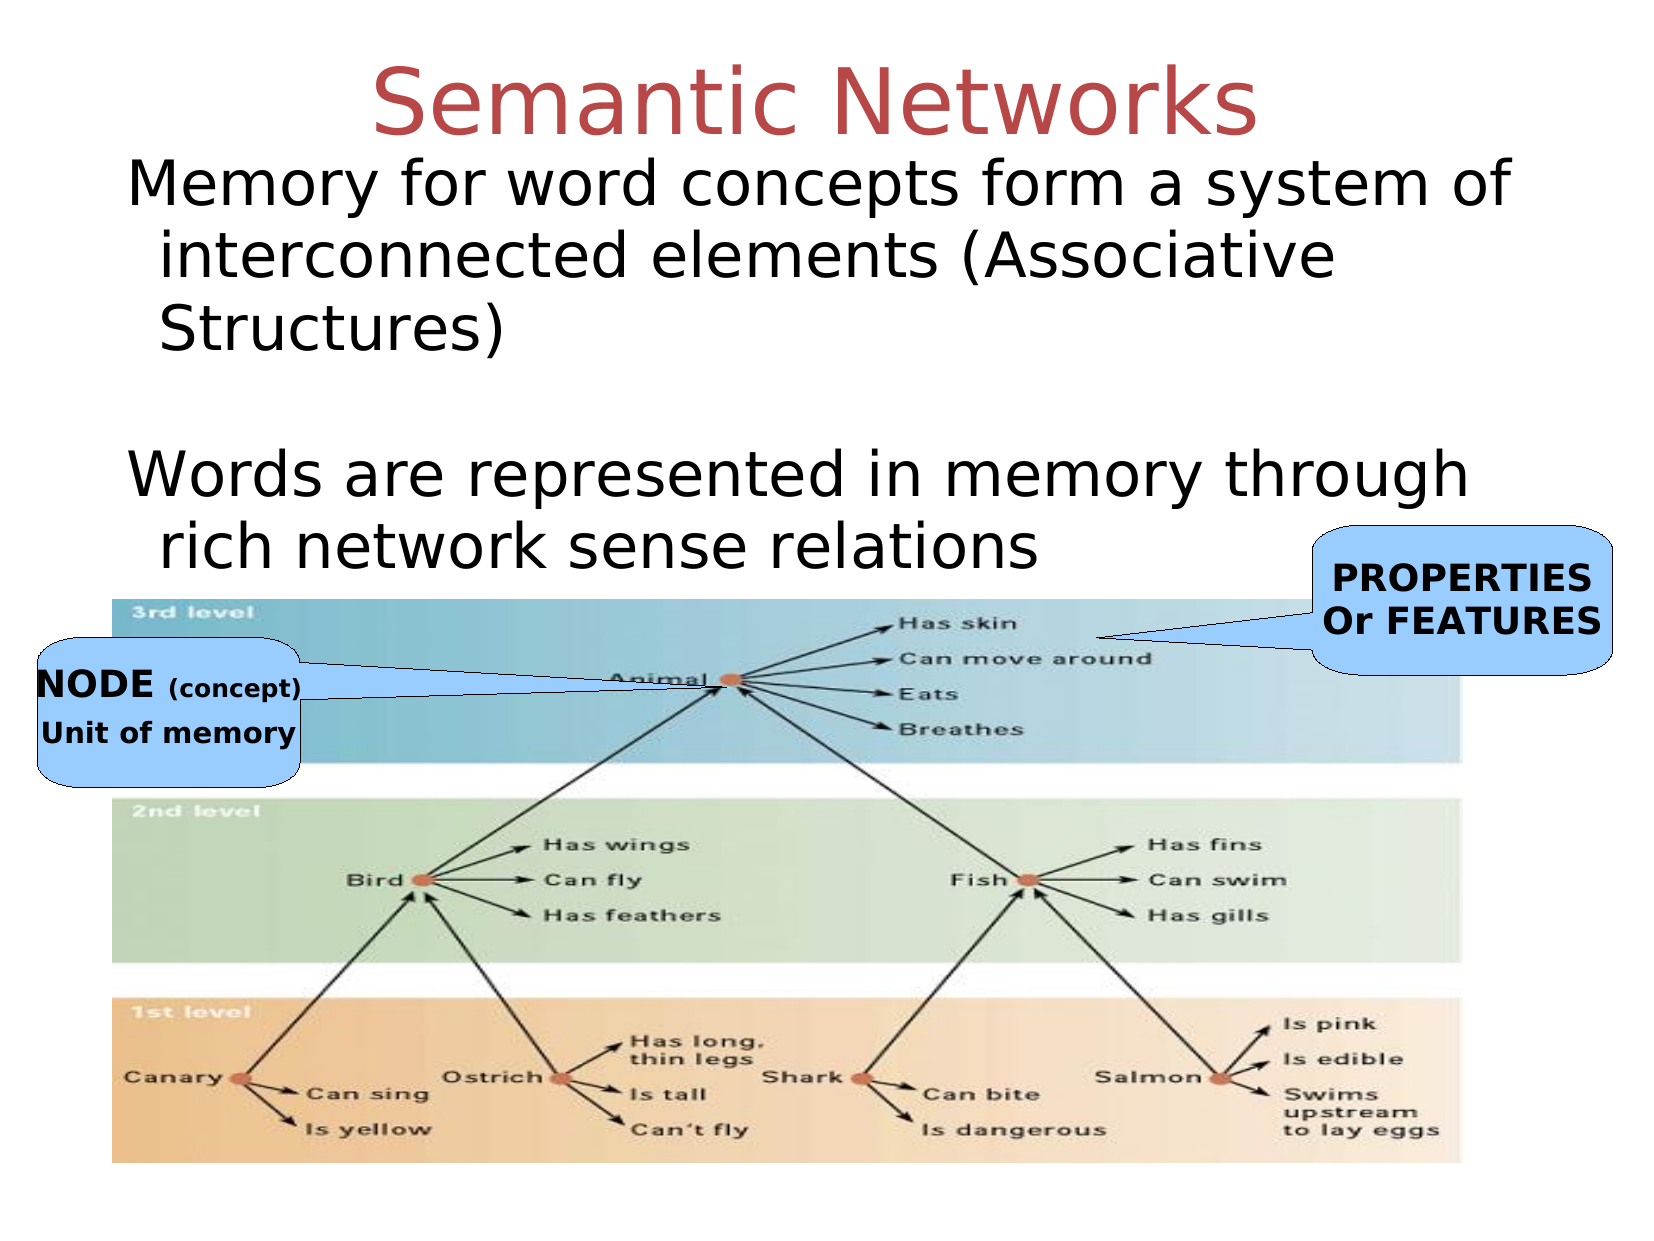

# Semantic Networks
Memory for word concepts form a system of interconnected elements (Associative Structures)
Words are represented in memory through rich network sense relations
PROPERTIES
Or FEATURES
NODE (concept)
Unit of memory